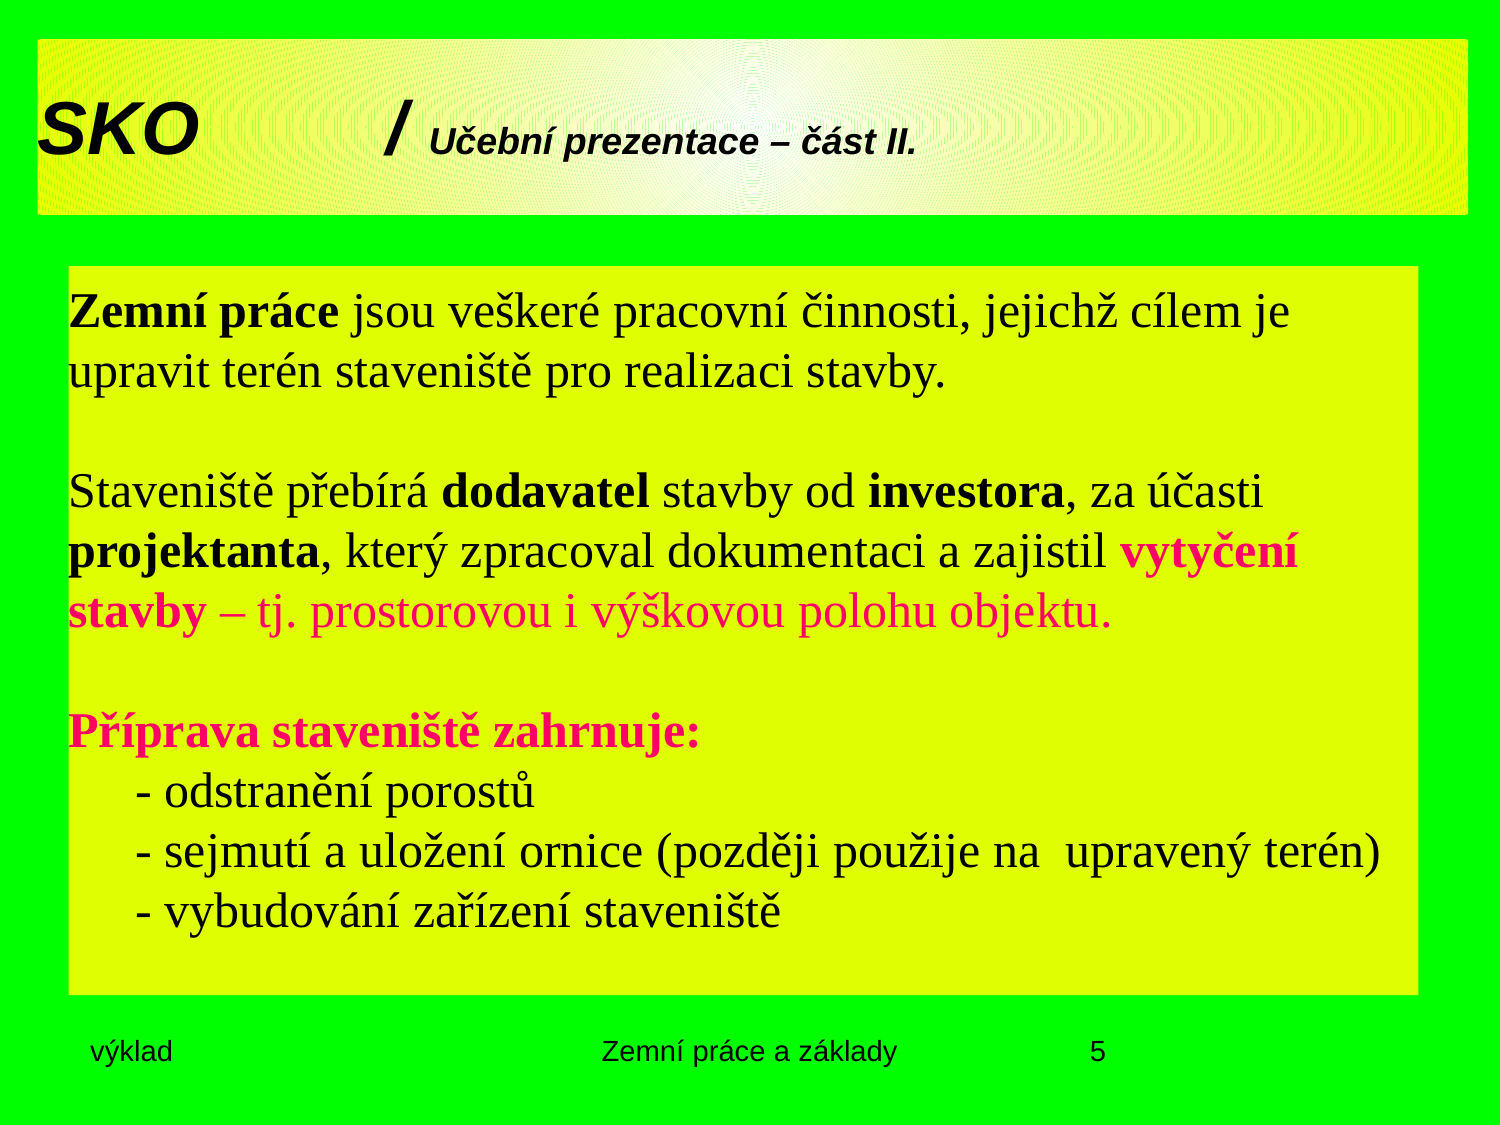

SKO / Učební prezentace – část II.
Zemní práce jsou veškeré pracovní činnosti, jejichž cílem je upravit terén staveniště pro realizaci stavby.
Staveniště přebírá dodavatel stavby od investora, za účasti projektanta, který zpracoval dokumentaci a zajistil vytyčení stavby – tj. prostorovou i výškovou polohu objektu.
Příprava staveniště zahrnuje:
	- odstranění porostů
	- sejmutí a uložení ornice (později použije na upravený terén)
	- vybudování zařízení staveniště
výklad
Zemní práce a základy